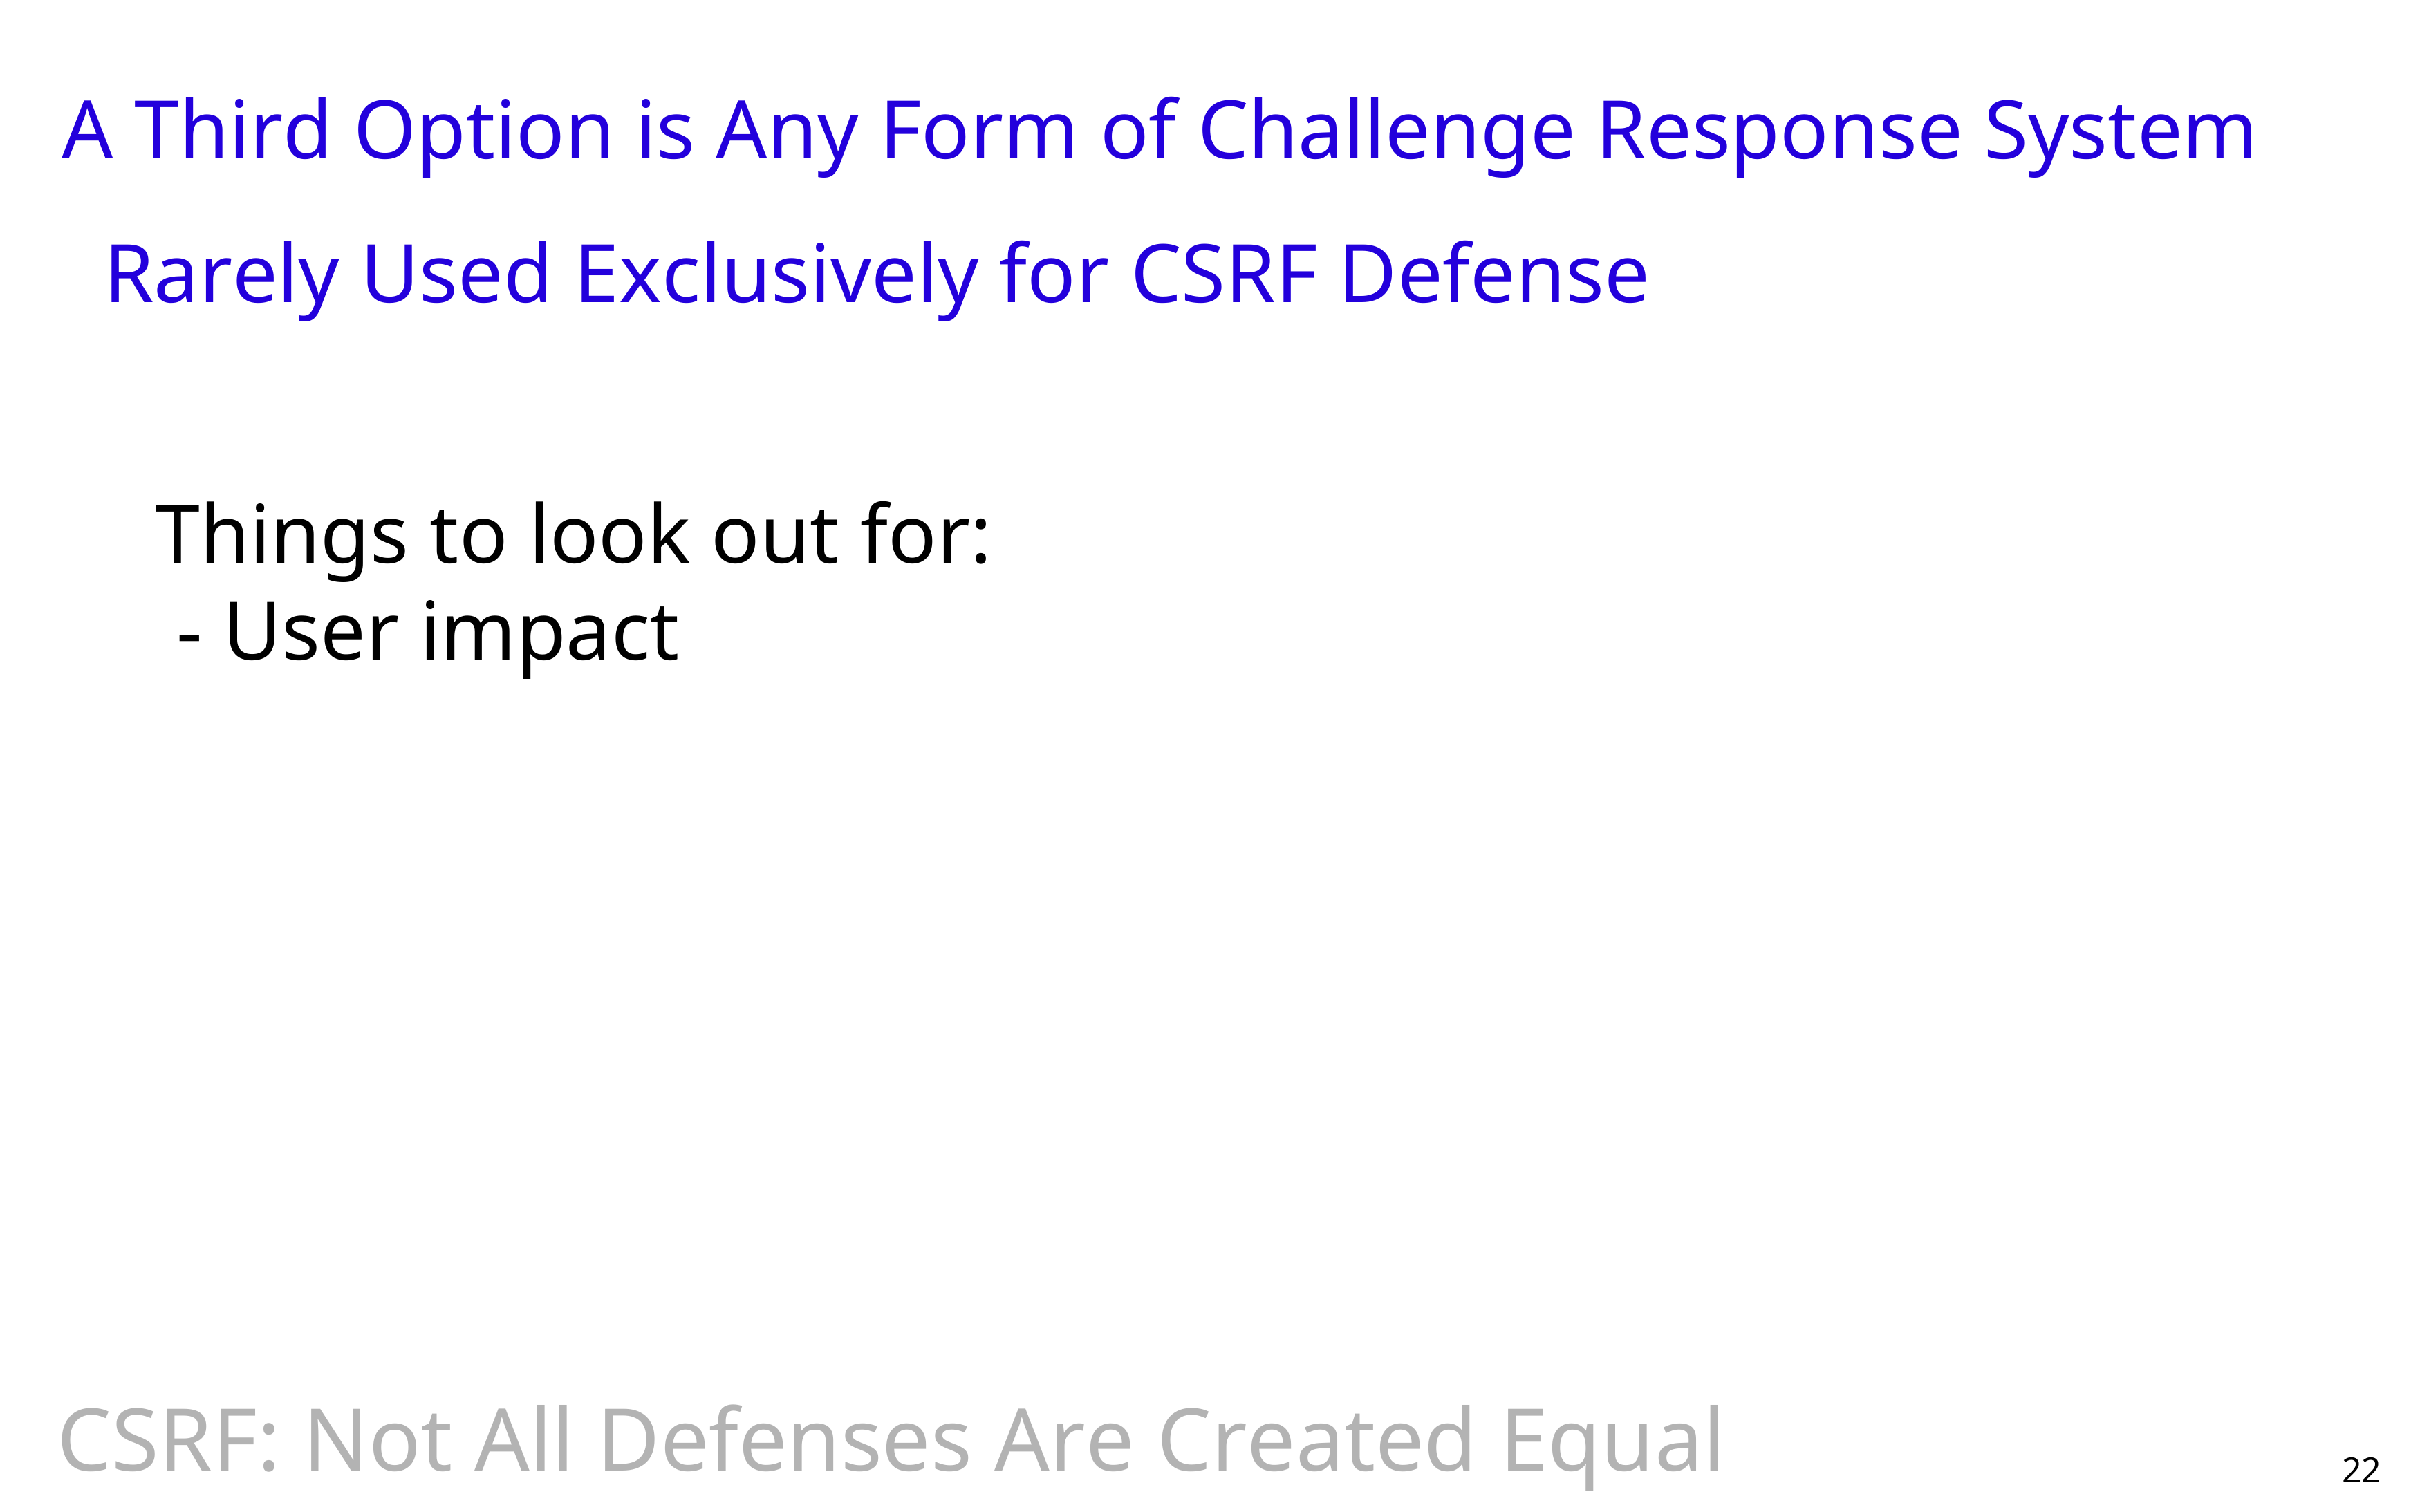

A Third Option is Any Form of Challenge Response System
 Rarely Used Exclusively for CSRF Defense
Things to look out for:
 - User impact